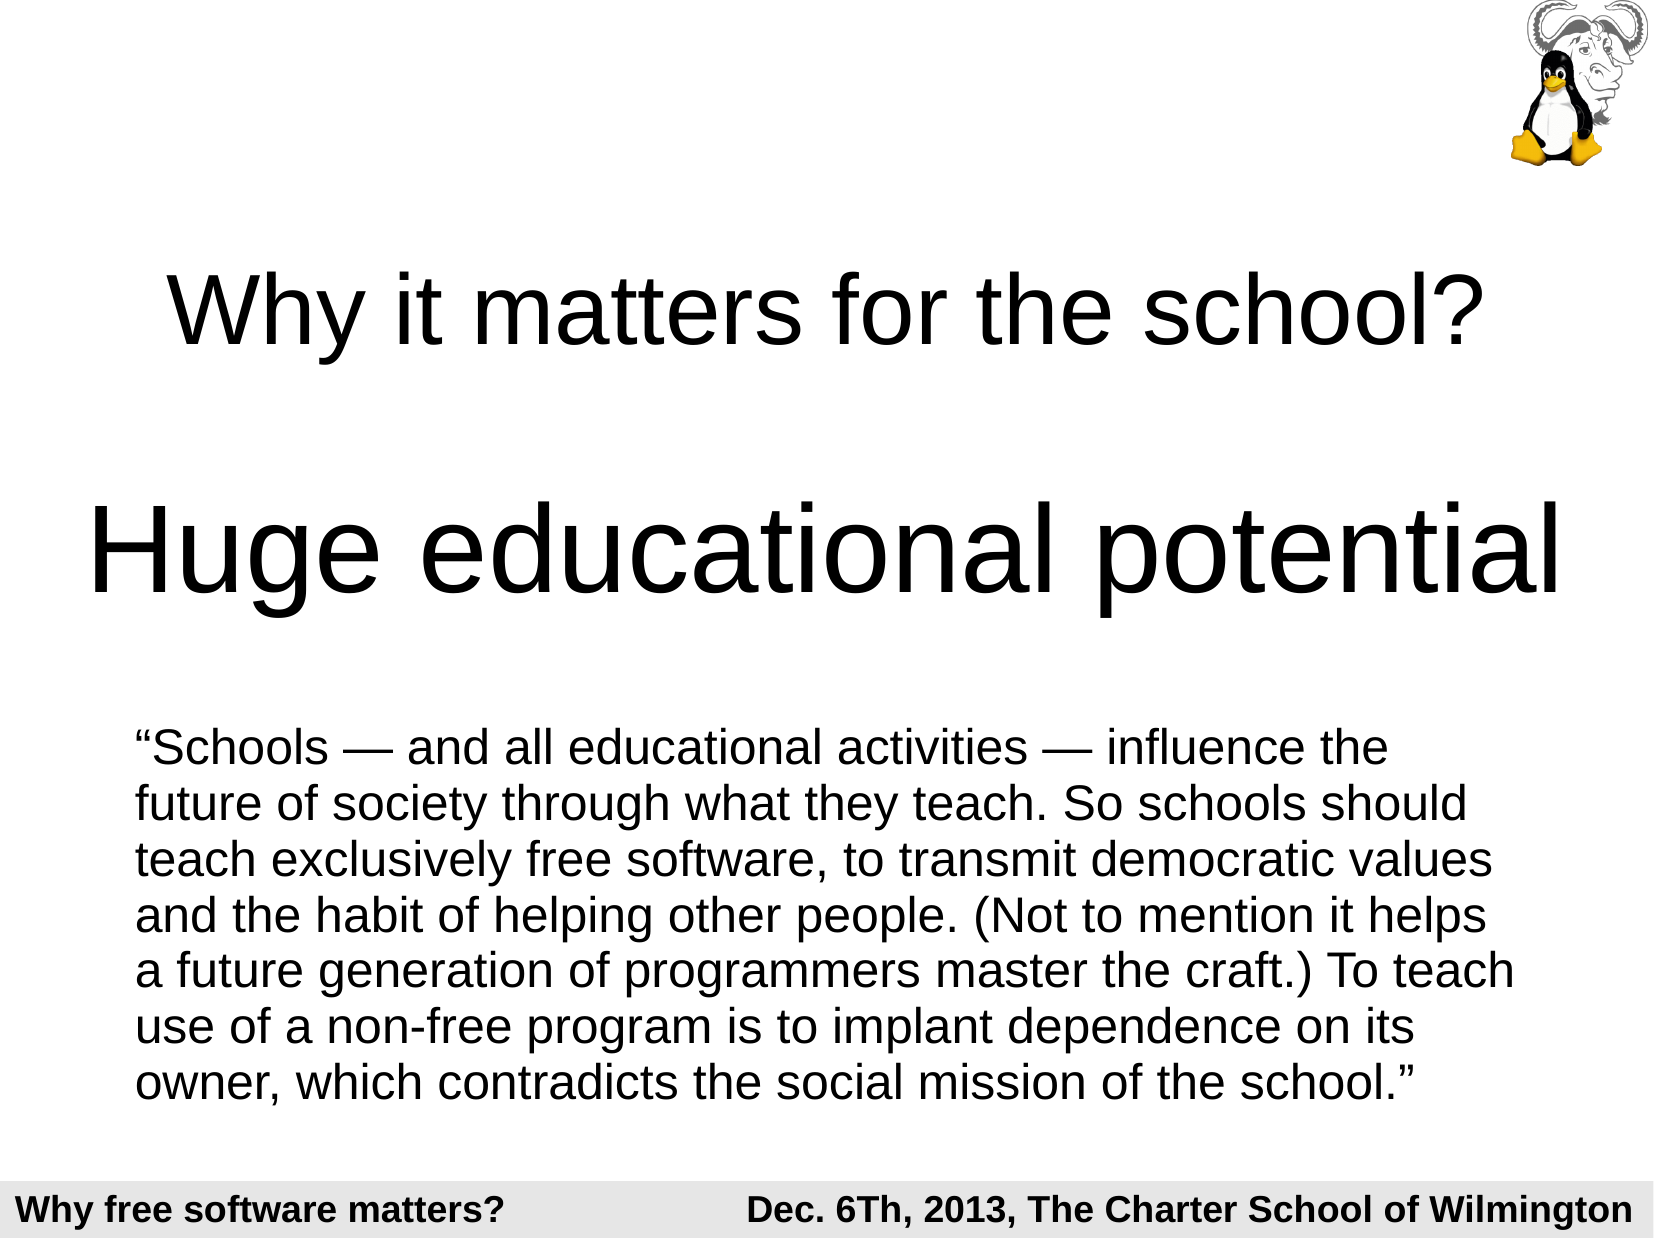

# Why it matters for the school?
Huge educational potential
“Schools — and all educational activities — influence the future of society through what they teach. So schools should teach exclusively free software, to transmit democratic values and the habit of helping other people. (Not to mention it helps a future generation of programmers master the craft.) To teach use of a non-free program is to implant dependence on its owner, which contradicts the social mission of the school.”
Why free software matters? Dec. 6Th, 2013, The Charter School of Wilmington